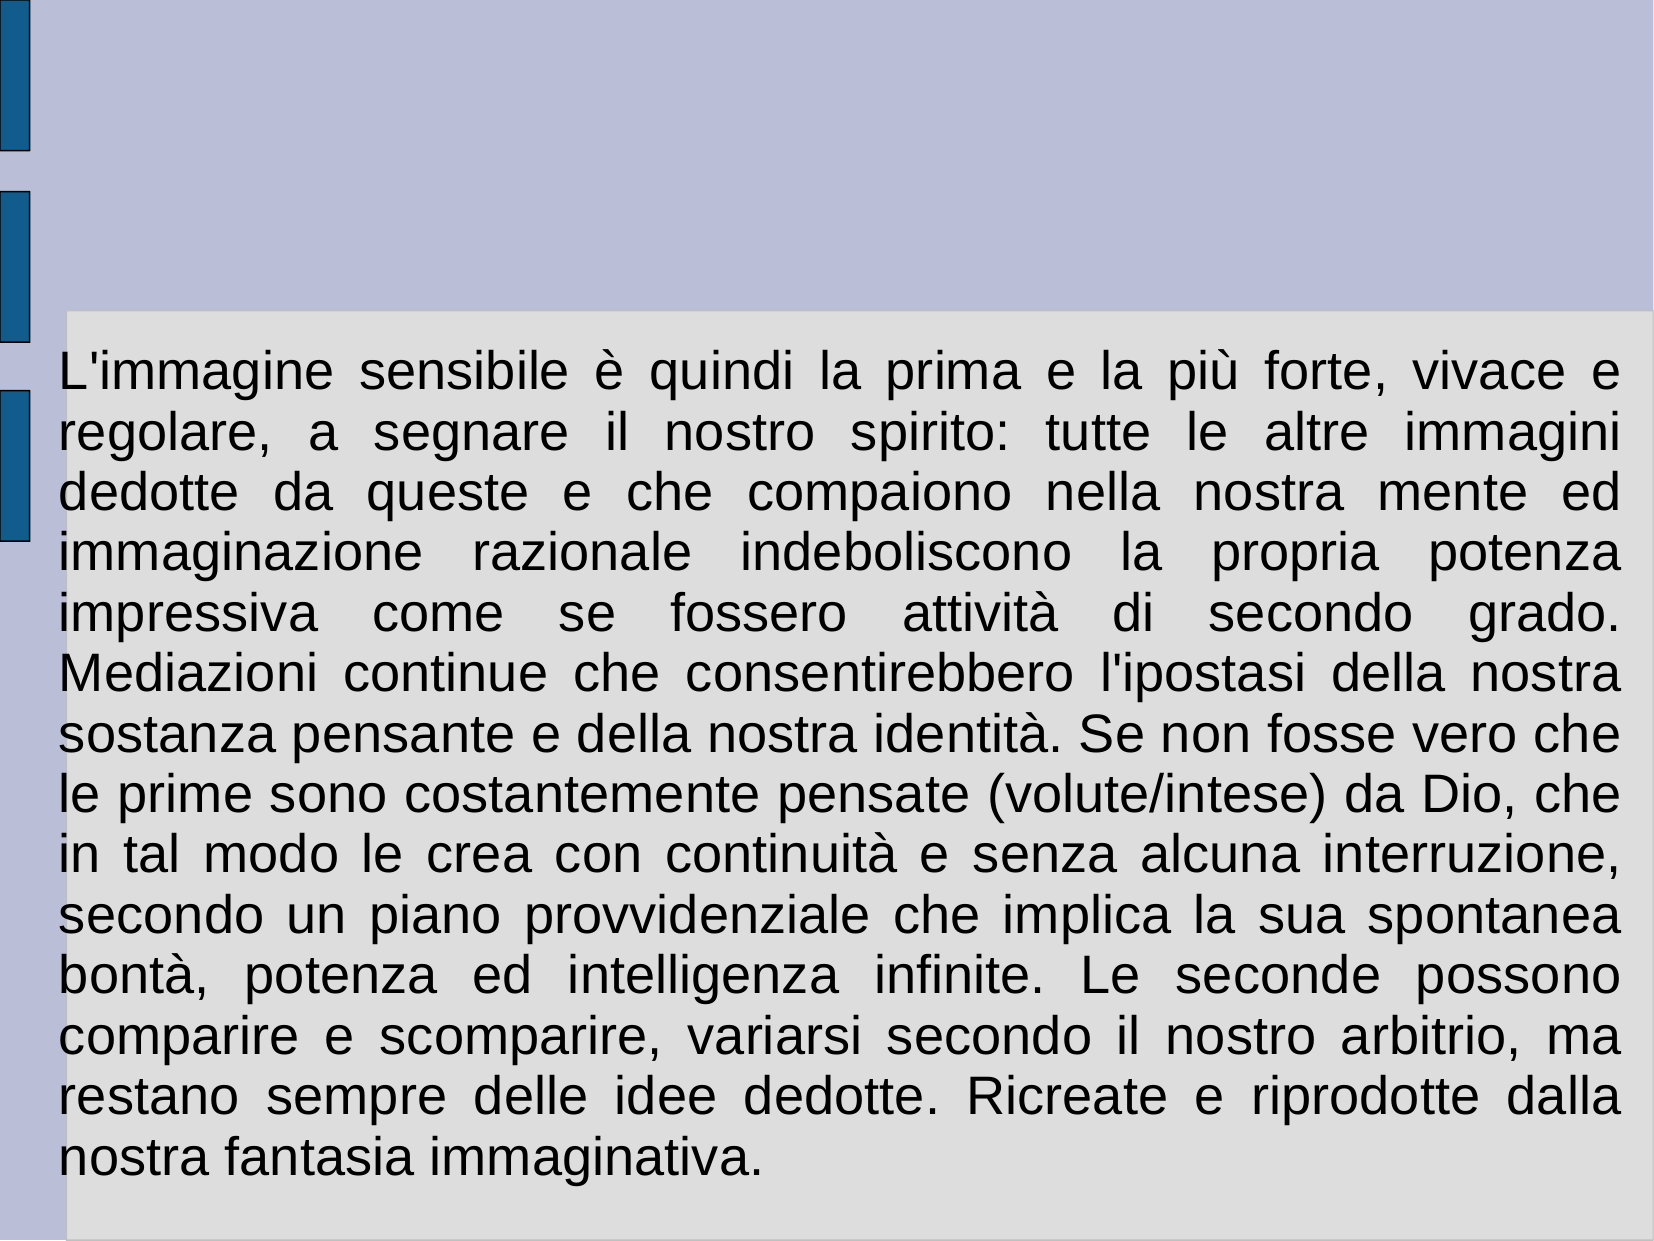

#
L'immagine sensibile è quindi la prima e la più forte, vivace e regolare, a segnare il nostro spirito: tutte le altre immagini dedotte da queste e che compaiono nella nostra mente ed immaginazione razionale indeboliscono la propria potenza impressiva come se fossero attività di secondo grado. Mediazioni continue che consentirebbero l'ipostasi della nostra sostanza pensante e della nostra identità. Se non fosse vero che le prime sono costantemente pensate (volute/intese) da Dio, che in tal modo le crea con continuità e senza alcuna interruzione, secondo un piano provvidenziale che implica la sua spontanea bontà, potenza ed intelligenza infinite. Le seconde possono comparire e scomparire, variarsi secondo il nostro arbitrio, ma restano sempre delle idee dedotte. Ricreate e riprodotte dalla nostra fantasia immaginativa.